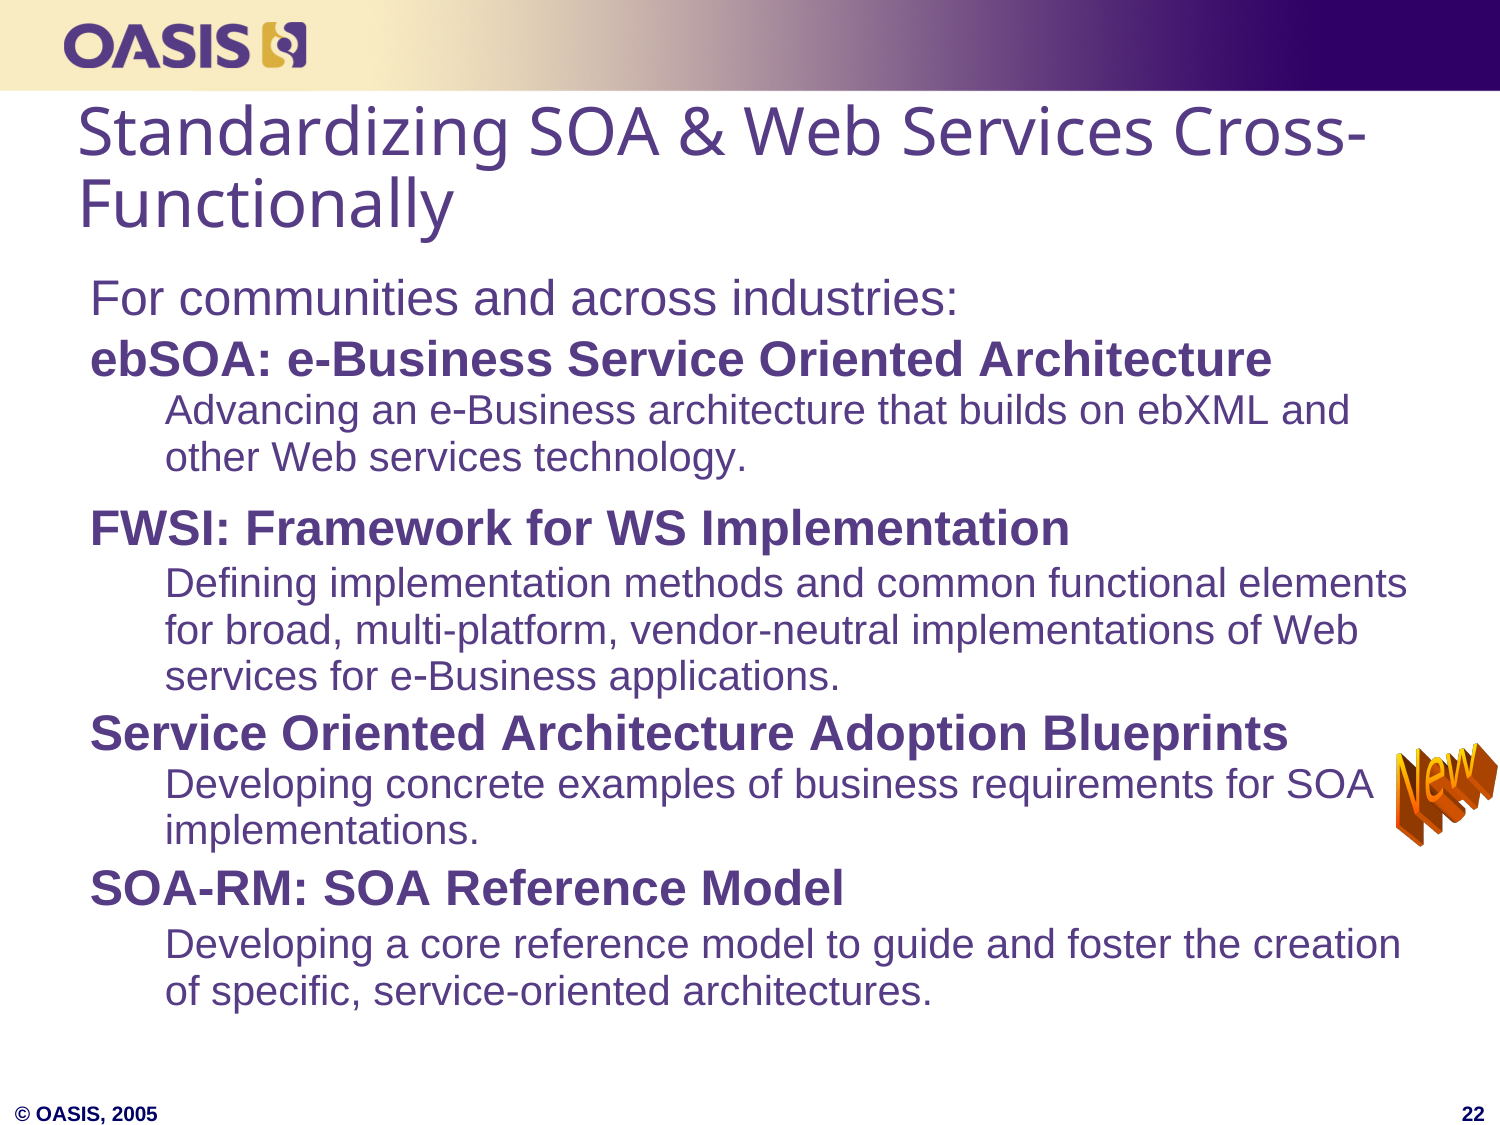

# Standardizing SOA & Web Services Cross-Functionally
For communities and across industries:
ebSOA: e-Business Service Oriented Architecture Advancing an eBusiness architecture that builds on ebXML and other Web services technology.
FWSI: Framework for WS Implementation
Defining implementation methods and common functional elements for broad, multi-platform, vendor-neutral implementations of Web services for eBusiness applications.
Service Oriented Architecture Adoption Blueprints
Developing concrete examples of business requirements for SOA implementations.
SOA-RM: SOA Reference Model
	Developing a core reference model to guide and foster the creation of specific, service-oriented architectures.
New
© OASIS, 2005
22